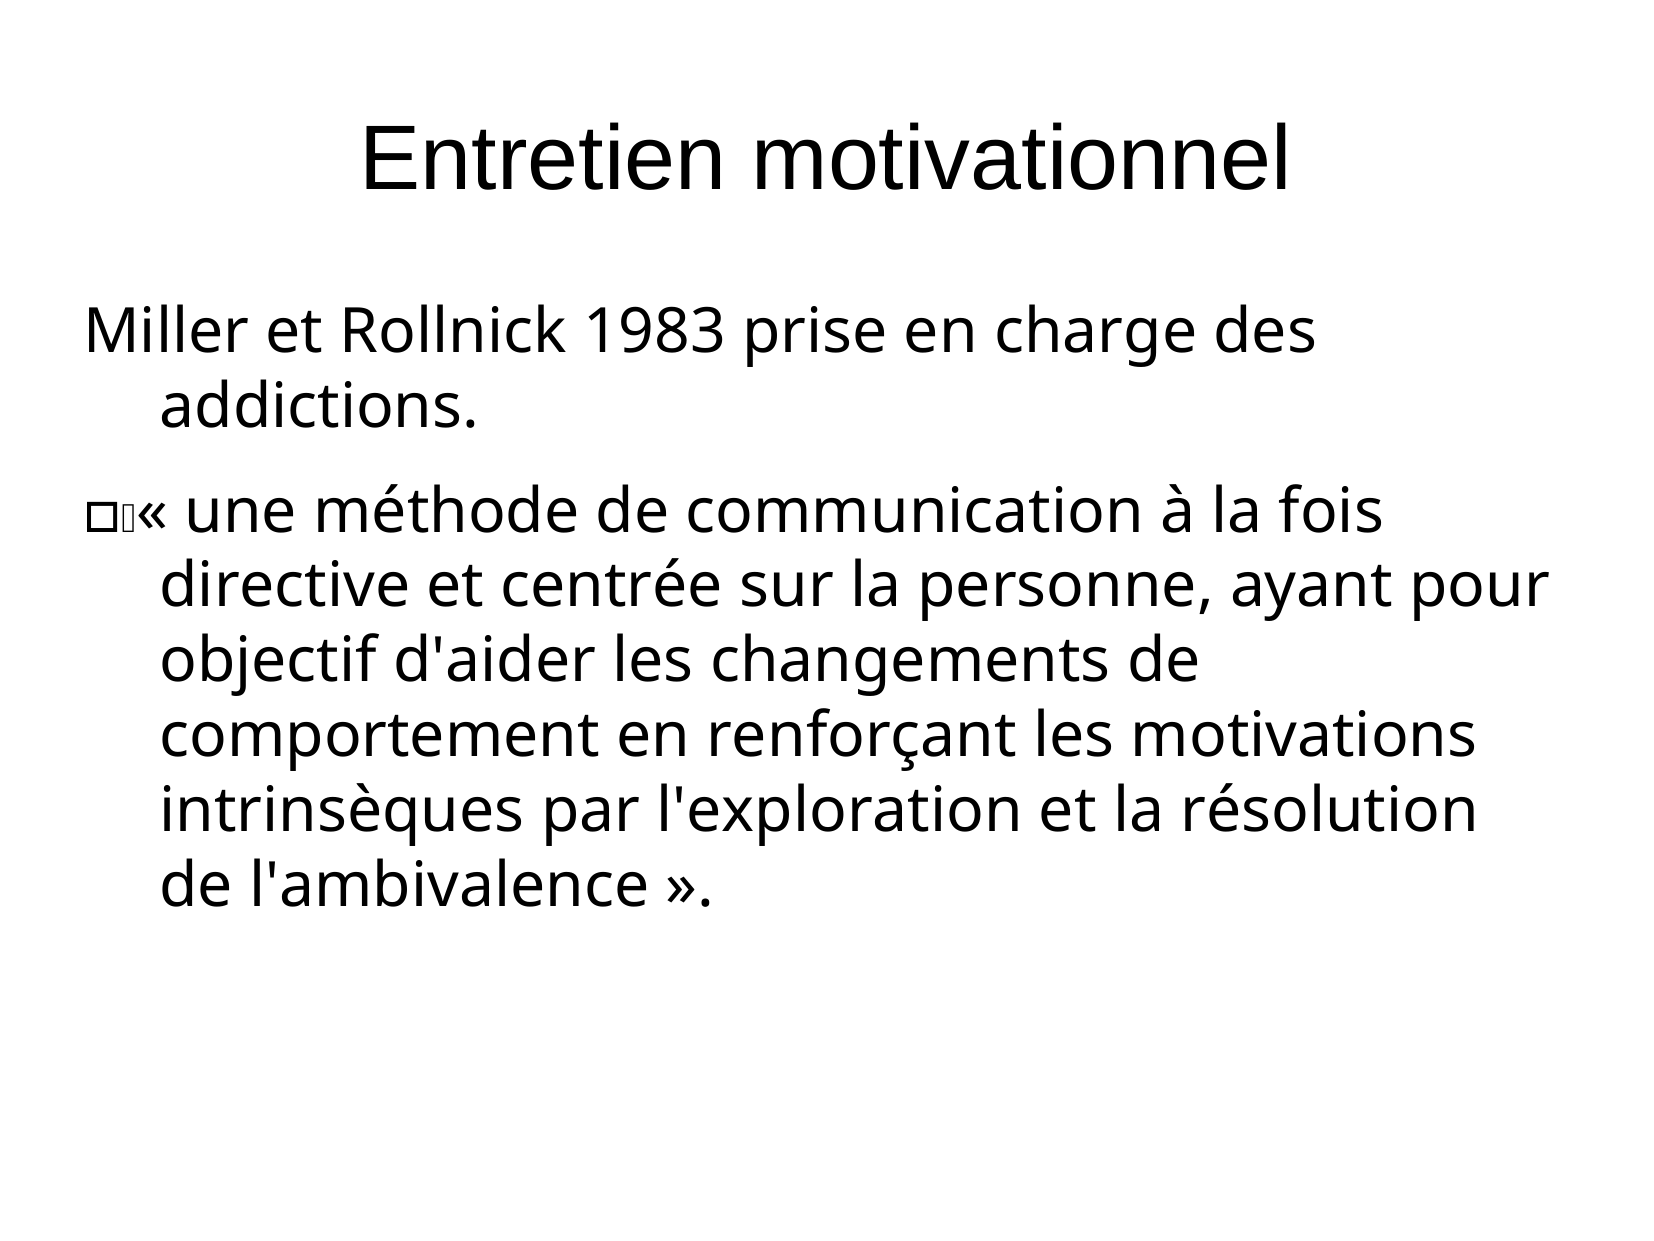

Entretien motivationnel
Miller et Rollnick 1983 prise en charge des addictions.
« une méthode de communication à la fois directive et centrée sur la personne, ayant pour objectif d'aider les changements de comportement en renforçant les motivations intrinsèques par l'exploration et la résolution de l'ambivalence ».